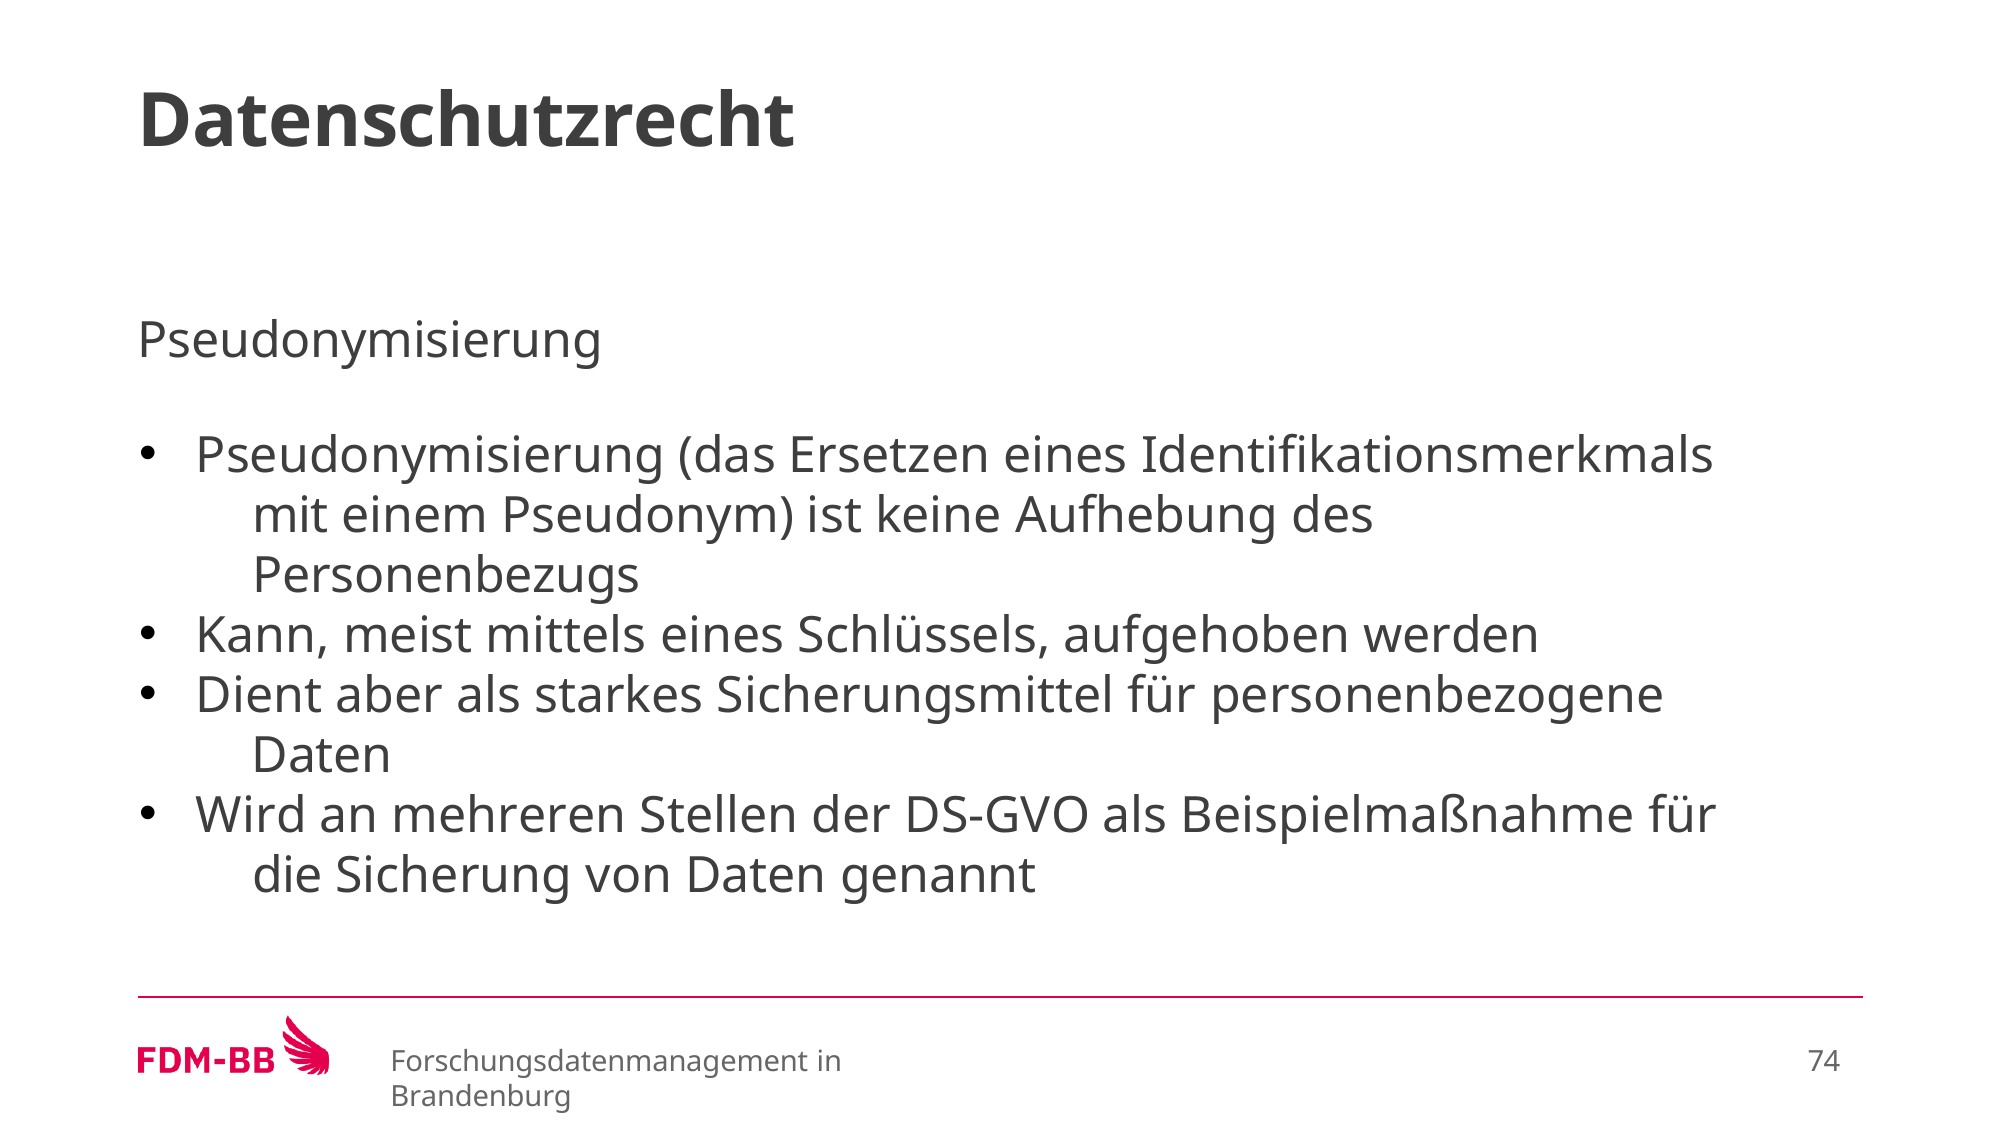

# Datenschutzrecht
Pseudonymisierung
Pseudonymisierung (das Ersetzen eines Identifikationsmerkmals mit einem Pseudonym) ist keine Aufhebung des Personenbezugs
Kann, meist mittels eines Schlüssels, aufgehoben werden
Dient aber als starkes Sicherungsmittel für personenbezogene Daten
Wird an mehreren Stellen der DS-GVO als Beispielmaßnahme für die Sicherung von Daten genannt
Forschungsdatenmanagement in Brandenburg
74